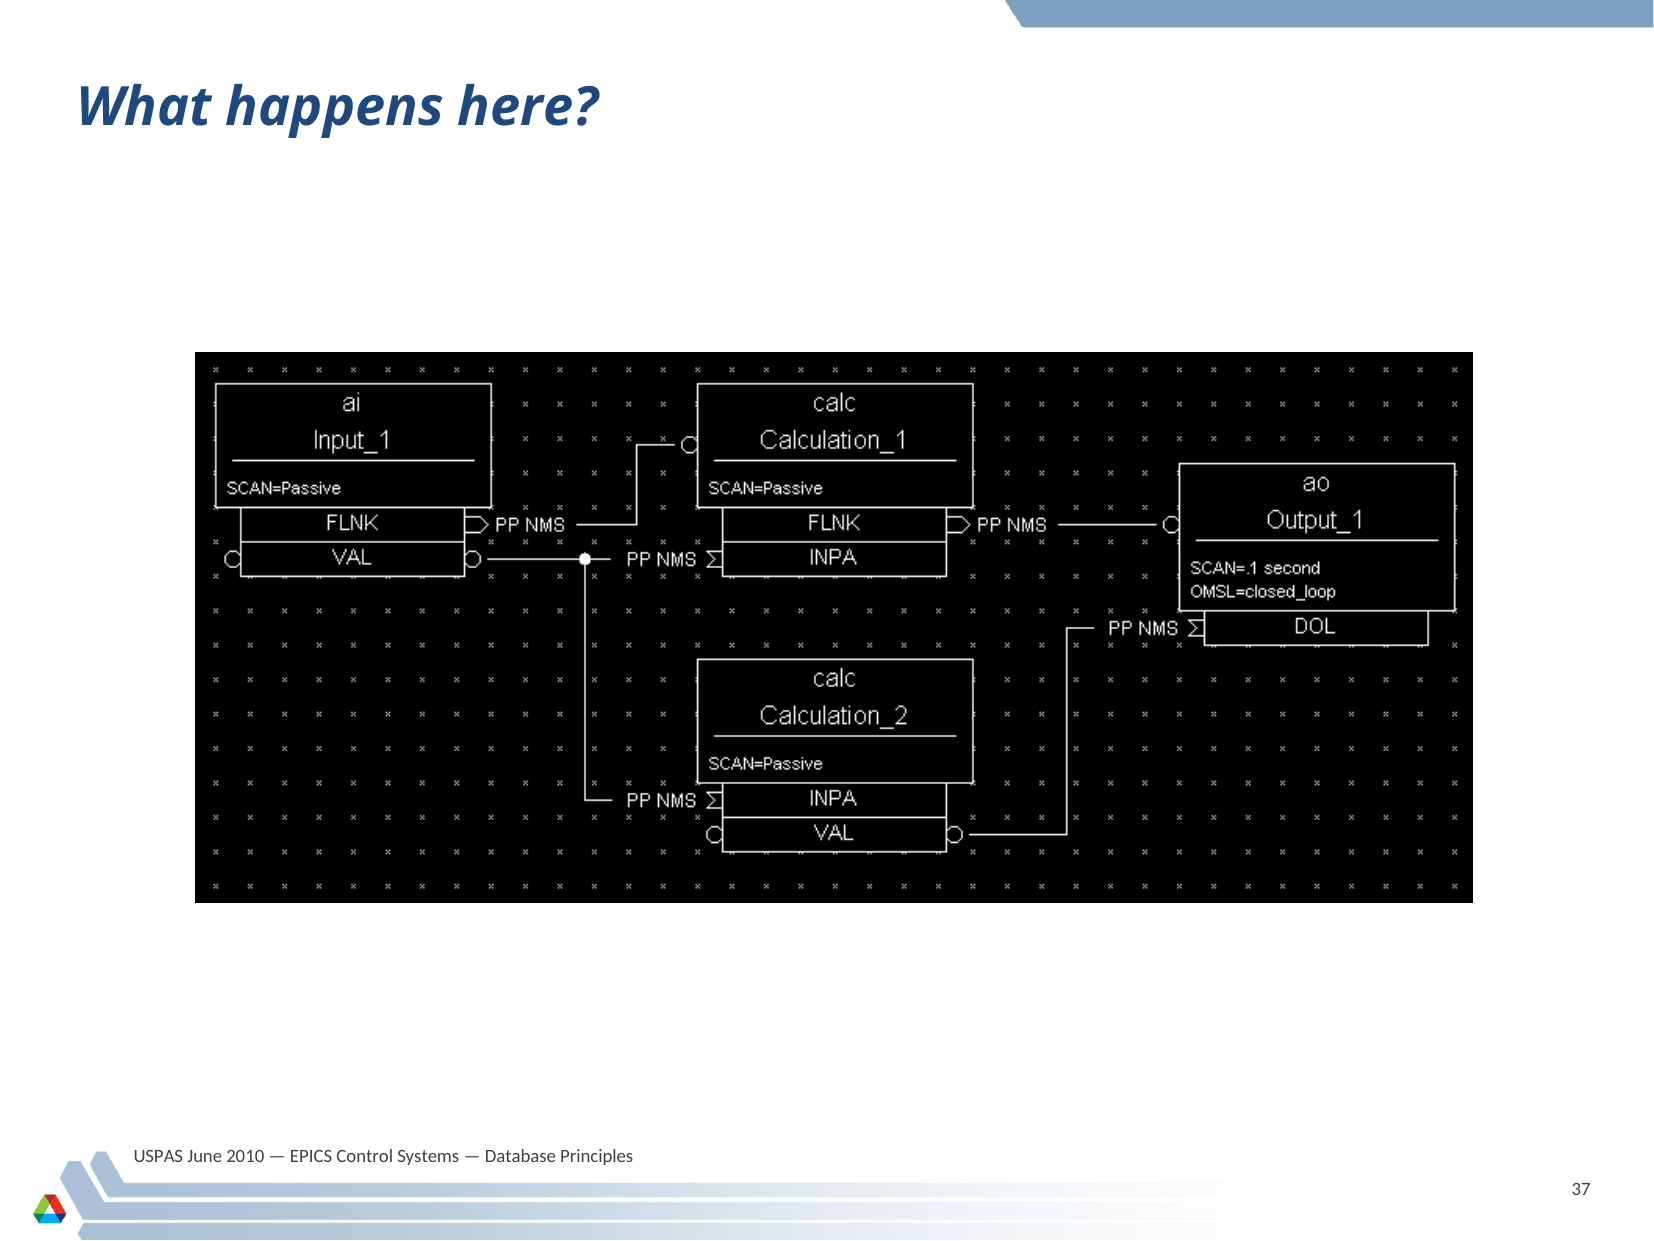

# What happens here?
USPAS June 2010 — EPICS Control Systems — Database Principles
37